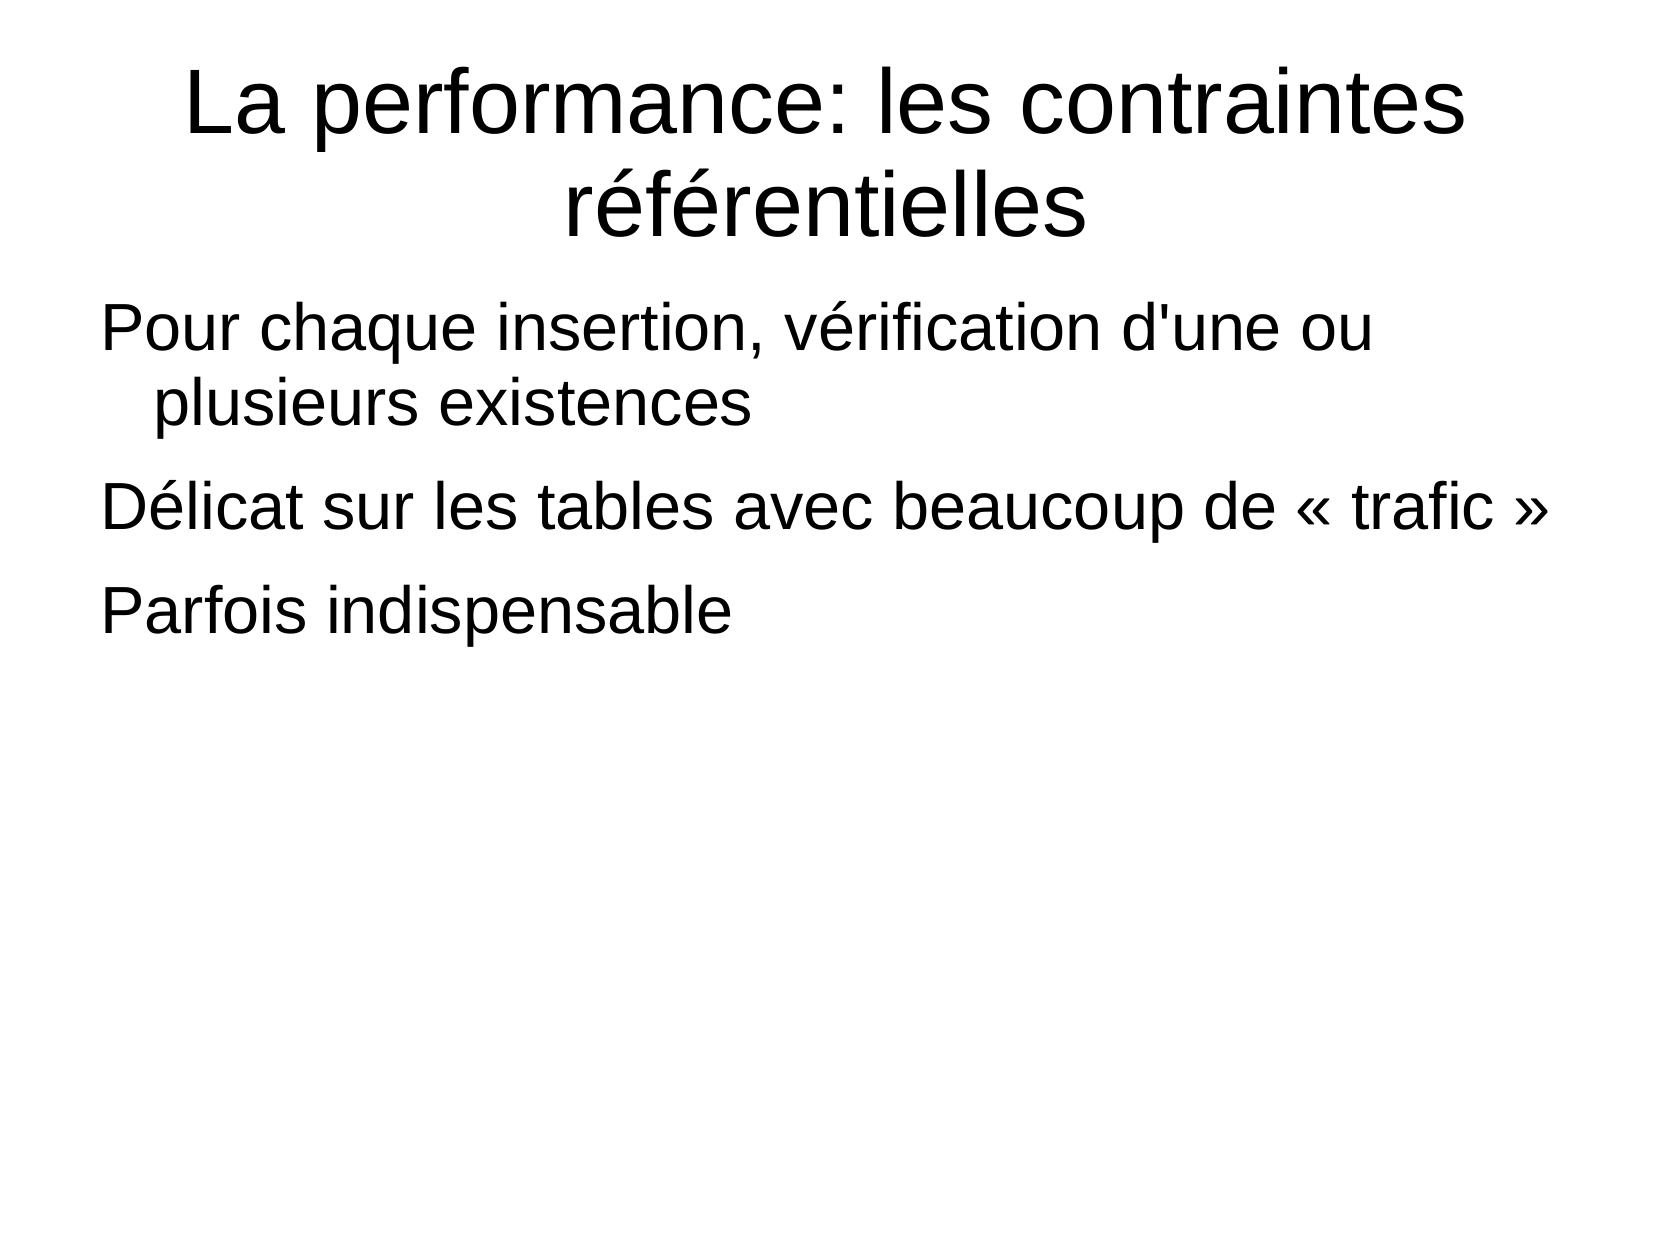

# La performance: les contraintes référentielles
Pour chaque insertion, vérification d'une ou plusieurs existences
Délicat sur les tables avec beaucoup de « trafic »
Parfois indispensable